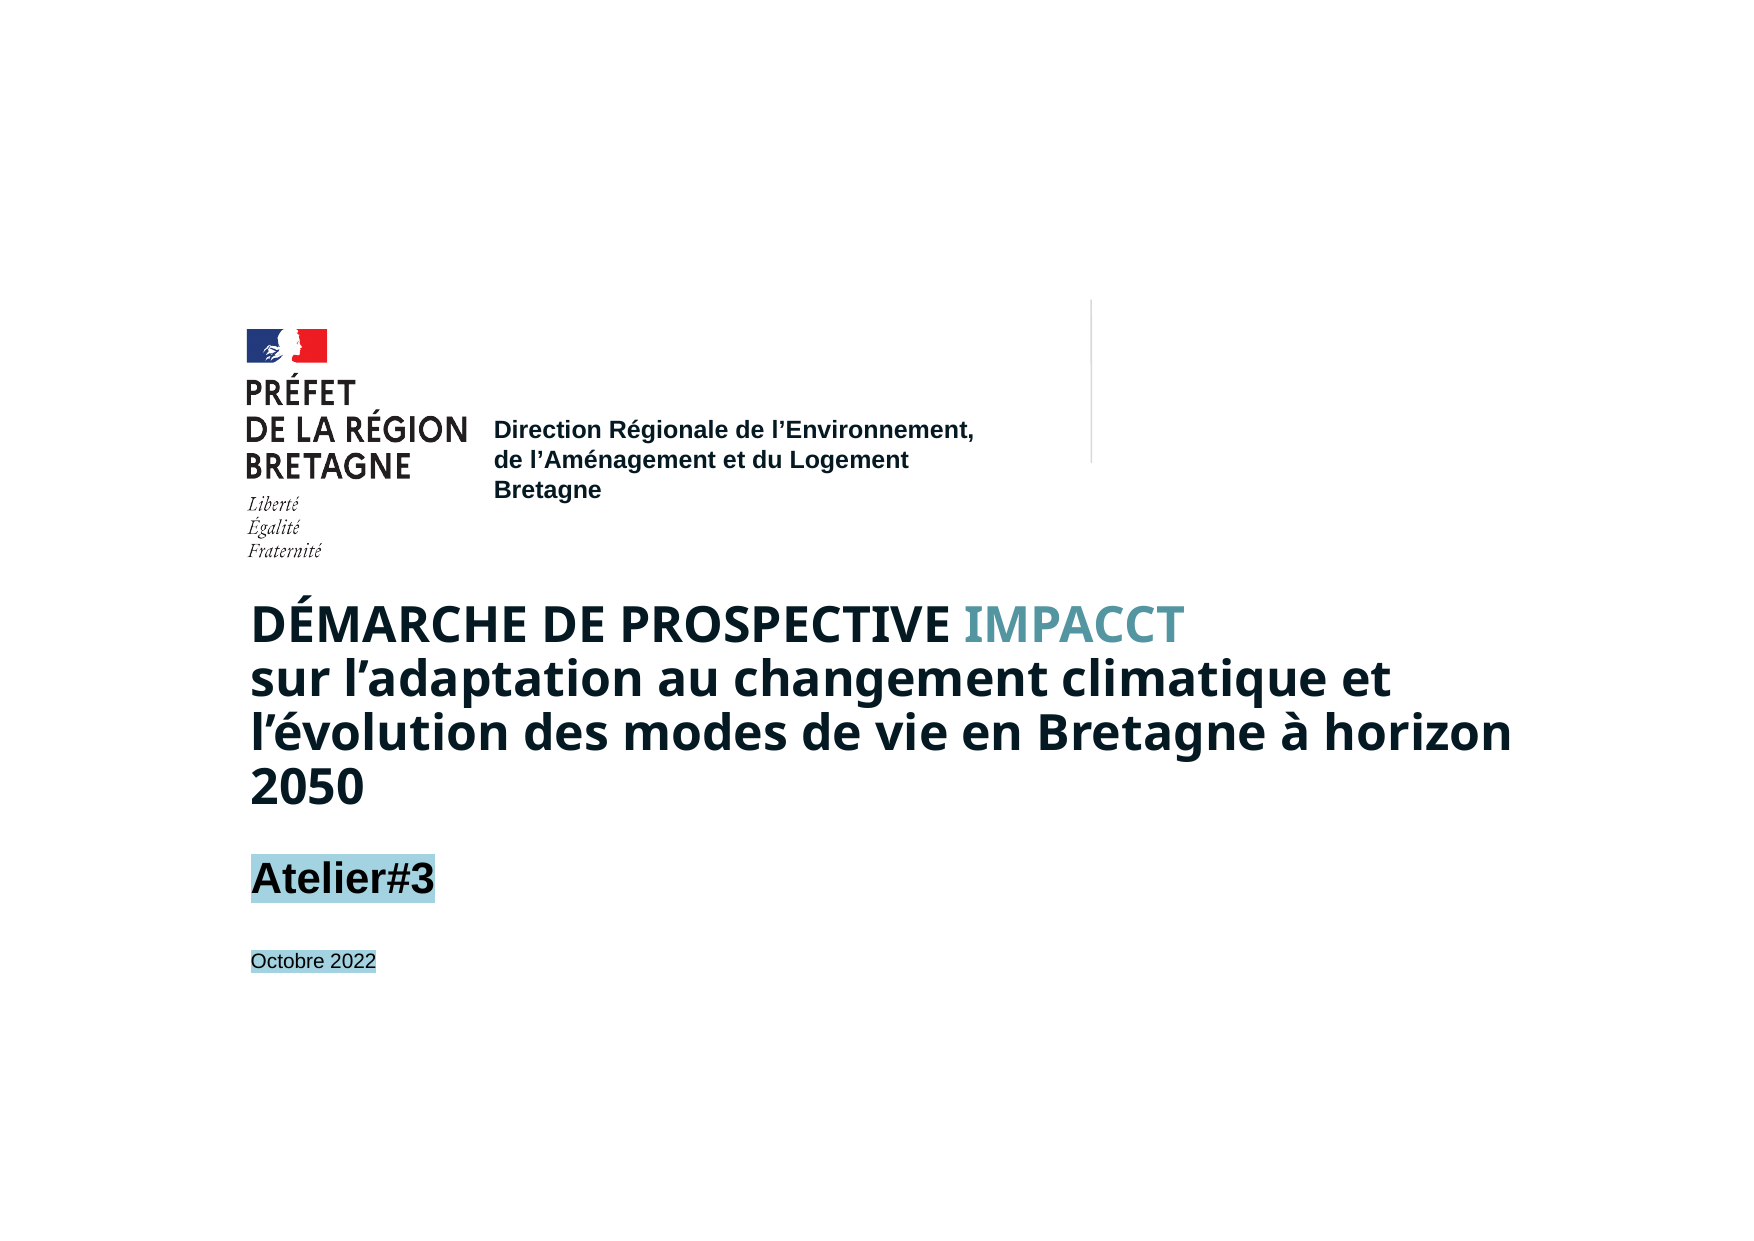

Direction Régionale de l’Environnement,
de l’Aménagement et du Logement Bretagne
DÉMARCHE DE PROSPECTIVE IMPACCT
sur l’adaptation au changement climatique et l’évolution des modes de vie en Bretagne à horizon 2050
Atelier#3
Octobre 2022